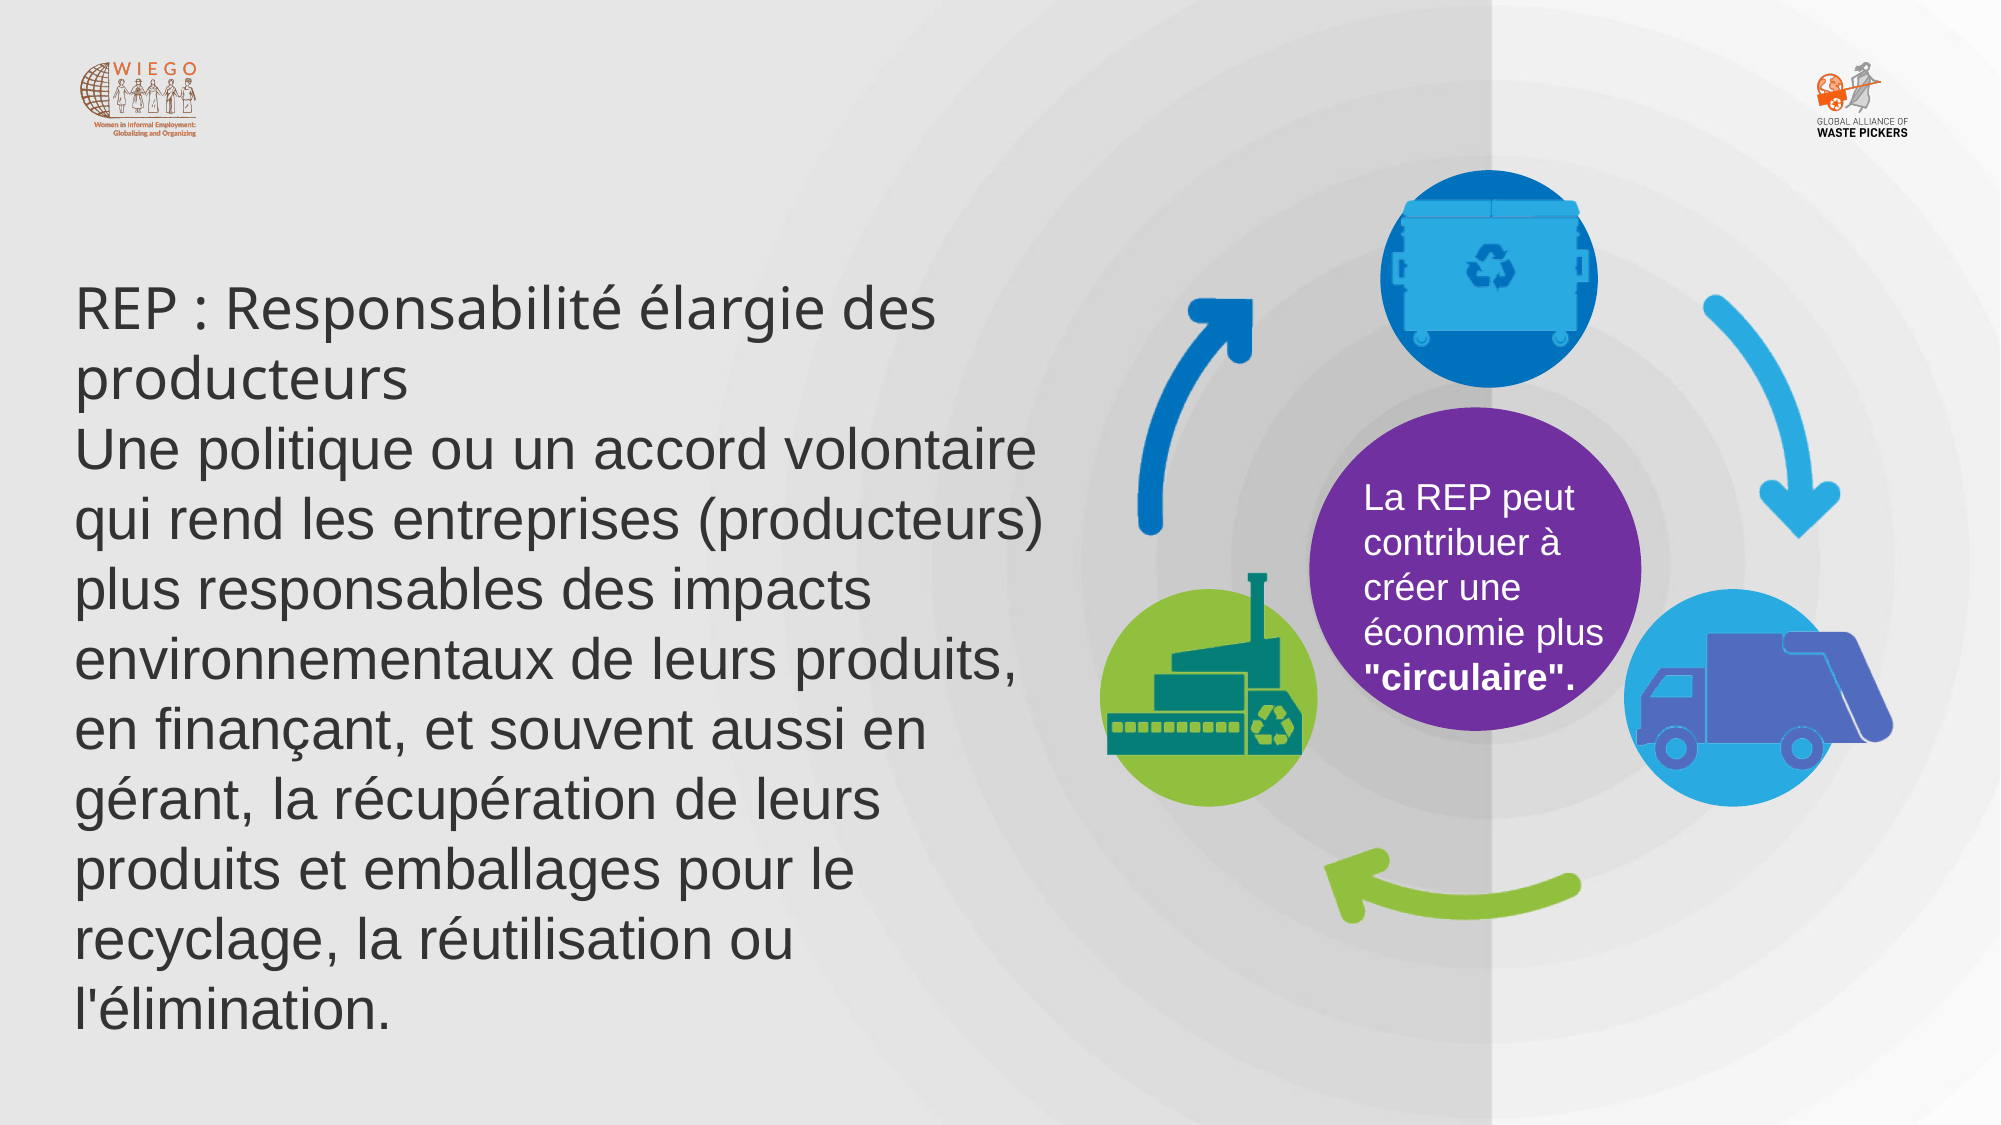

REP : Responsabilité élargie des producteurs
Une politique ou un accord volontaire qui rend les entreprises (producteurs) plus responsables des impacts environnementaux de leurs produits, en finançant, et souvent aussi en gérant, la récupération de leurs produits et emballages pour le recyclage, la réutilisation ou l'élimination.
La REP peut contribuer à créer une économie plus "circulaire".